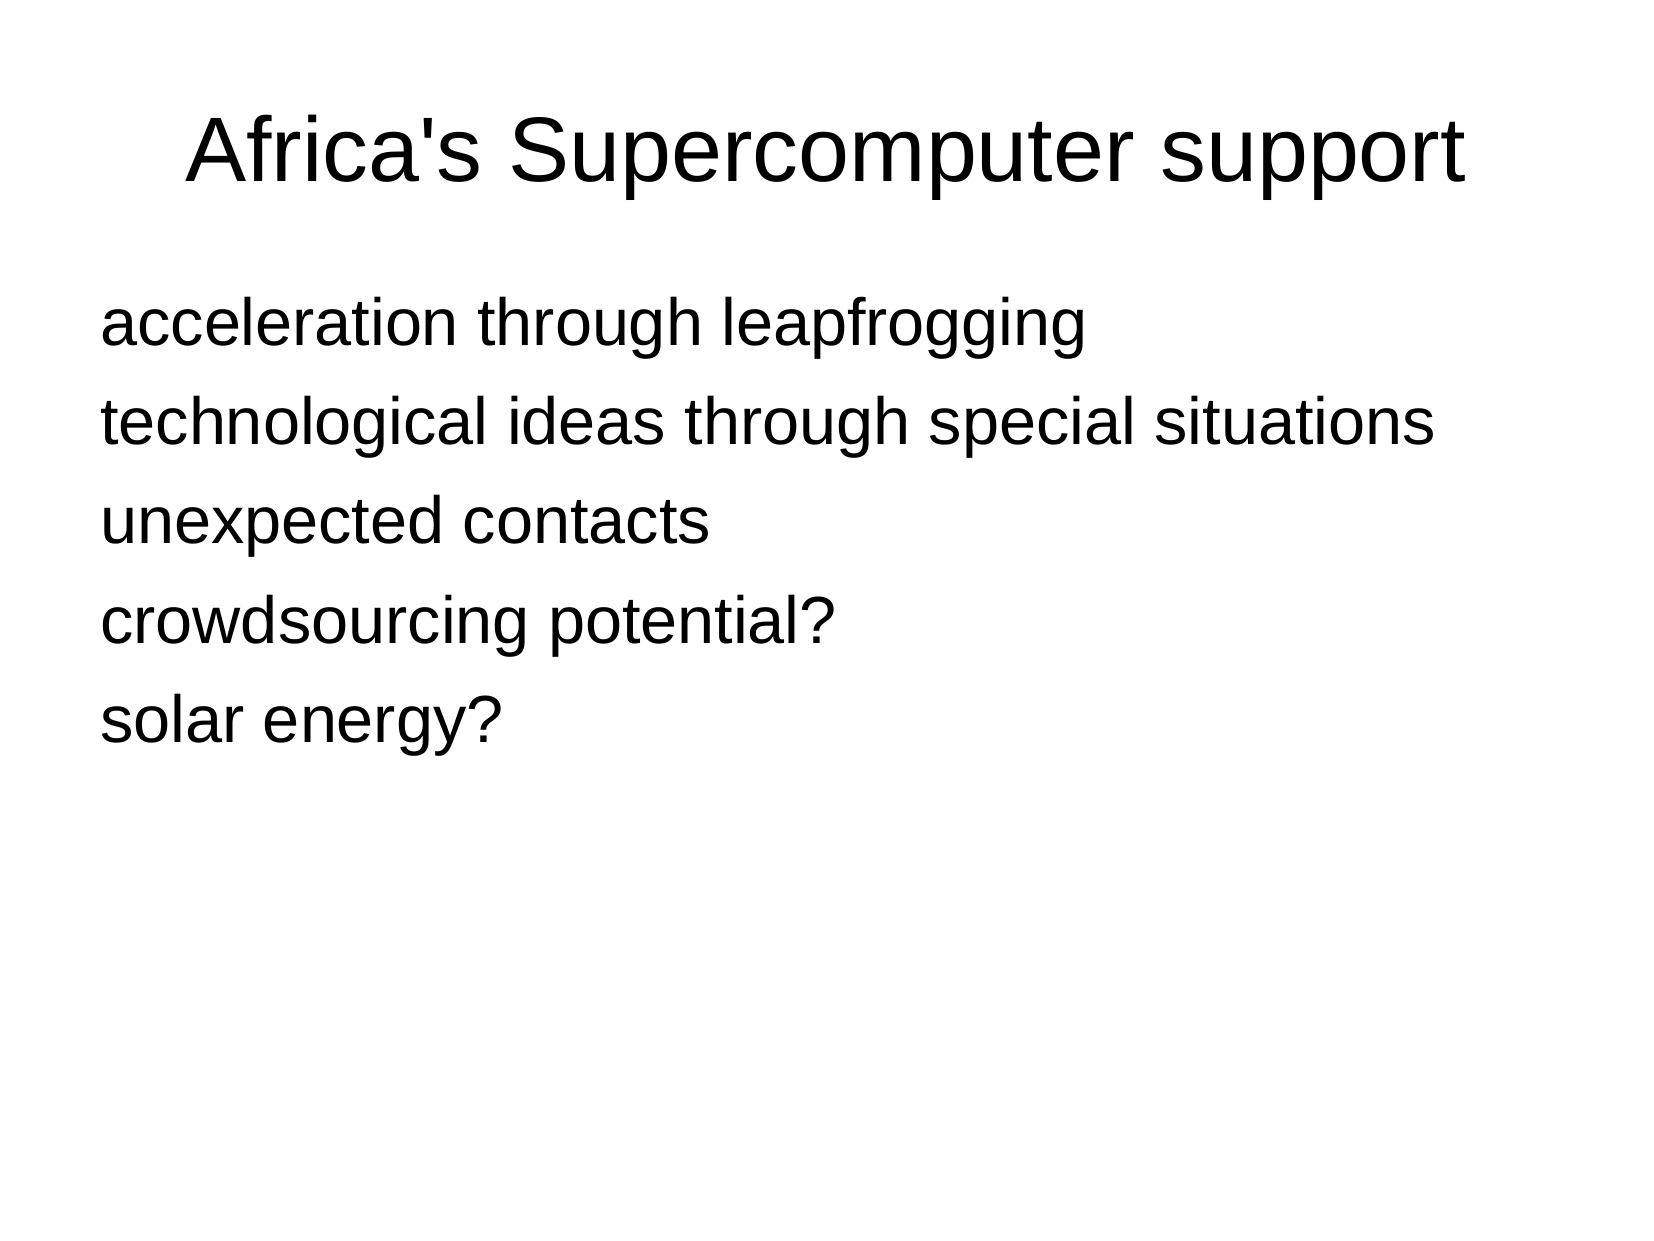

# Africa's Supercomputer support
acceleration through leapfrogging
technological ideas through special situations
unexpected contacts
crowdsourcing potential?
solar energy?